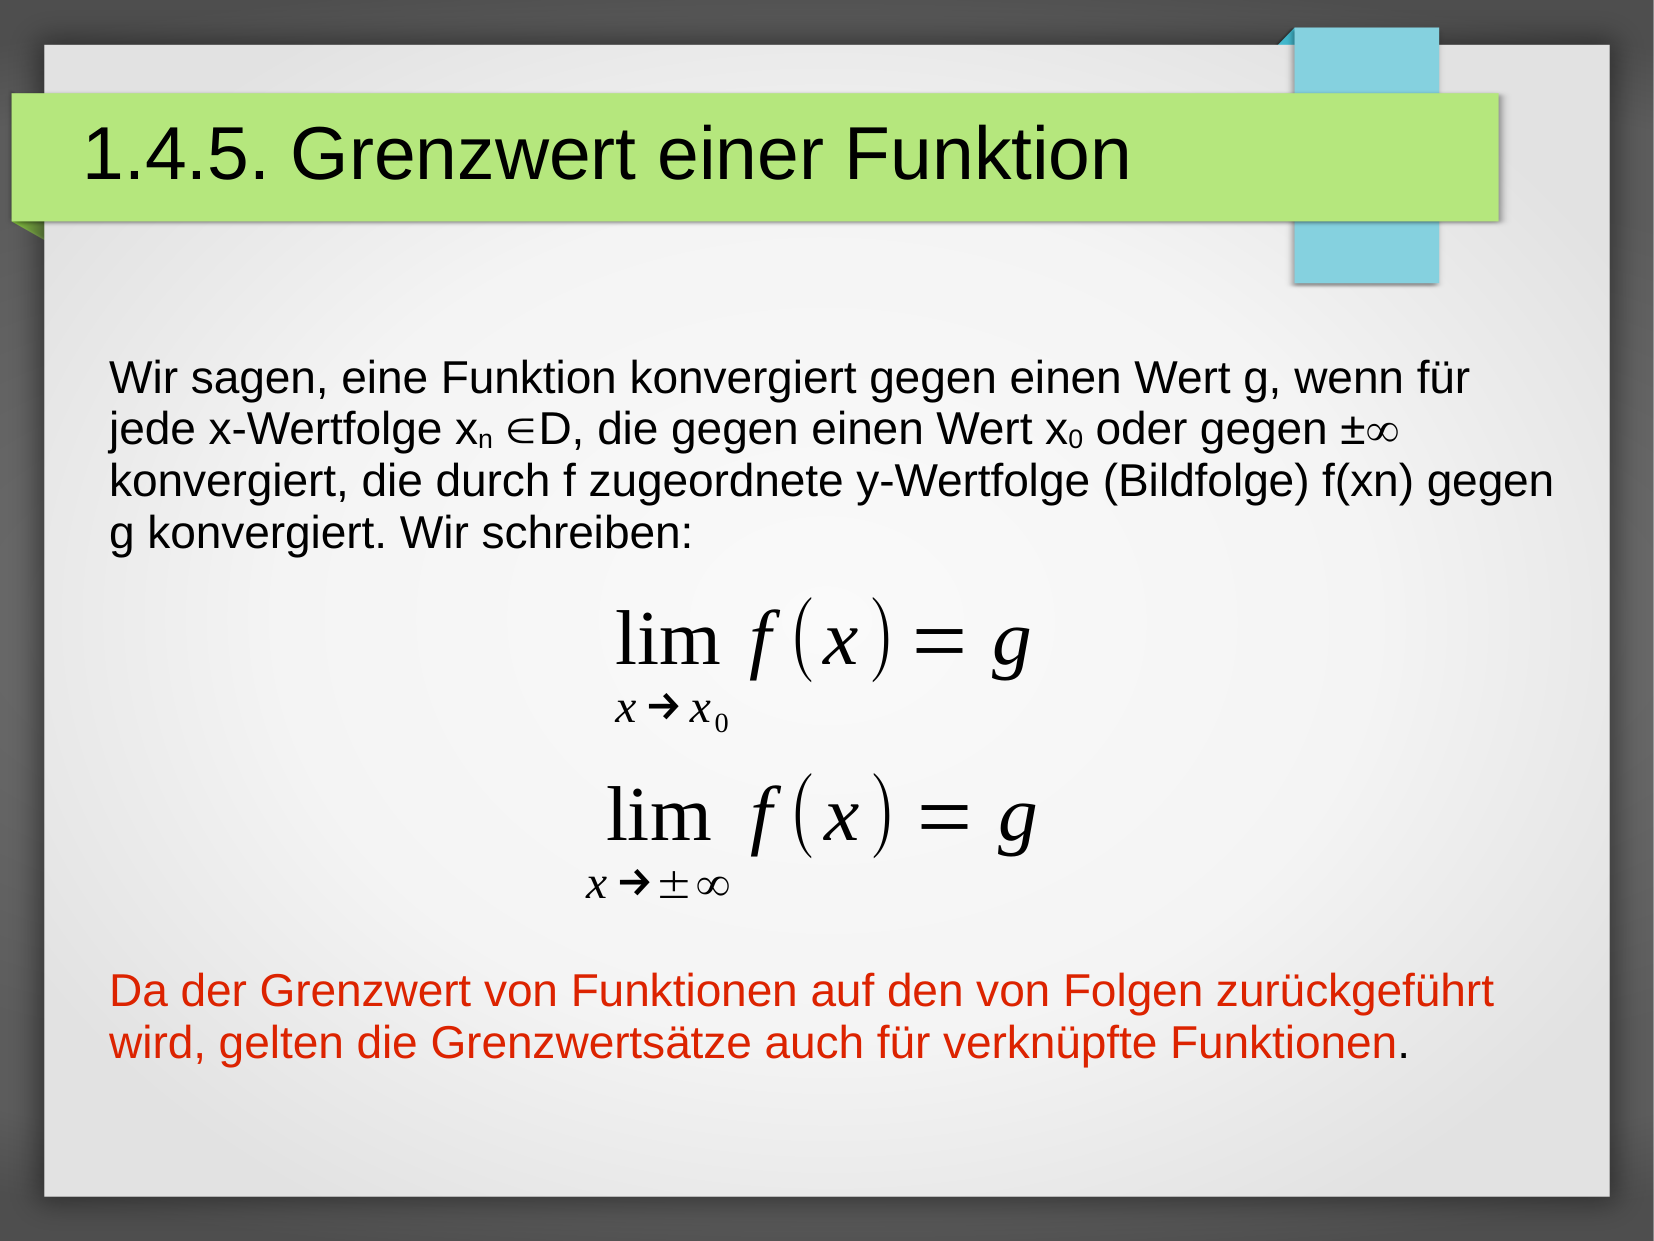

# 1.4.5. Grenzwert einer Funktion
Wir sagen, eine Funktion konvergiert gegen einen Wert g, wenn für jede x-Wertfolge xn ∈D, die gegen einen Wert x0 oder gegen ±∞ konvergiert, die durch f zugeordnete y-Wertfolge (Bildfolge) f(xn) gegen g konvergiert. Wir schreiben:
Da der Grenzwert von Funktionen auf den von Folgen zurückgeführt wird, gelten die Grenzwertsätze auch für verknüpfte Funktionen.